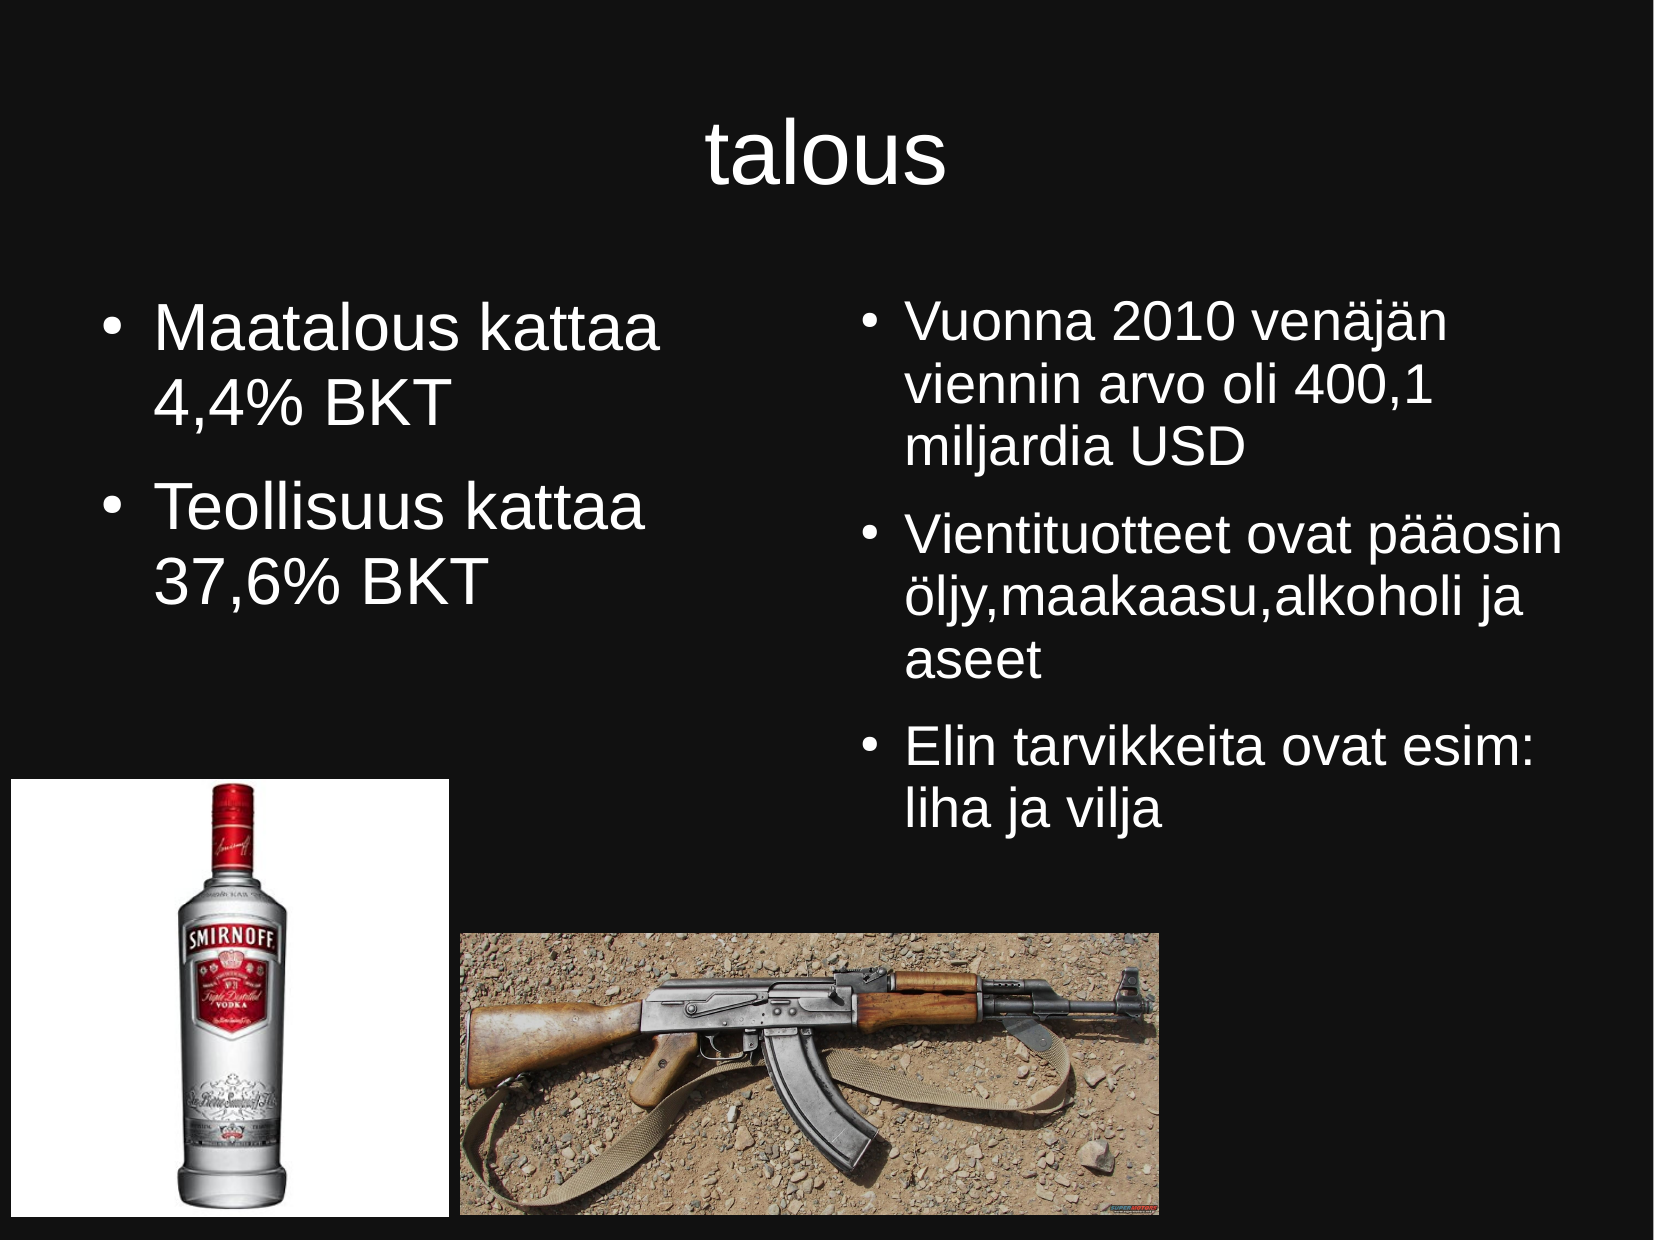

# talous
Maatalous kattaa 4,4% BKT
Teollisuus kattaa 37,6% BKT
Vuonna 2010 venäjän viennin arvo oli 400,1 miljardia USD
Vientituotteet ovat pääosin öljy,maakaasu,alkoholi ja aseet
Elin tarvikkeita ovat esim: liha ja vilja